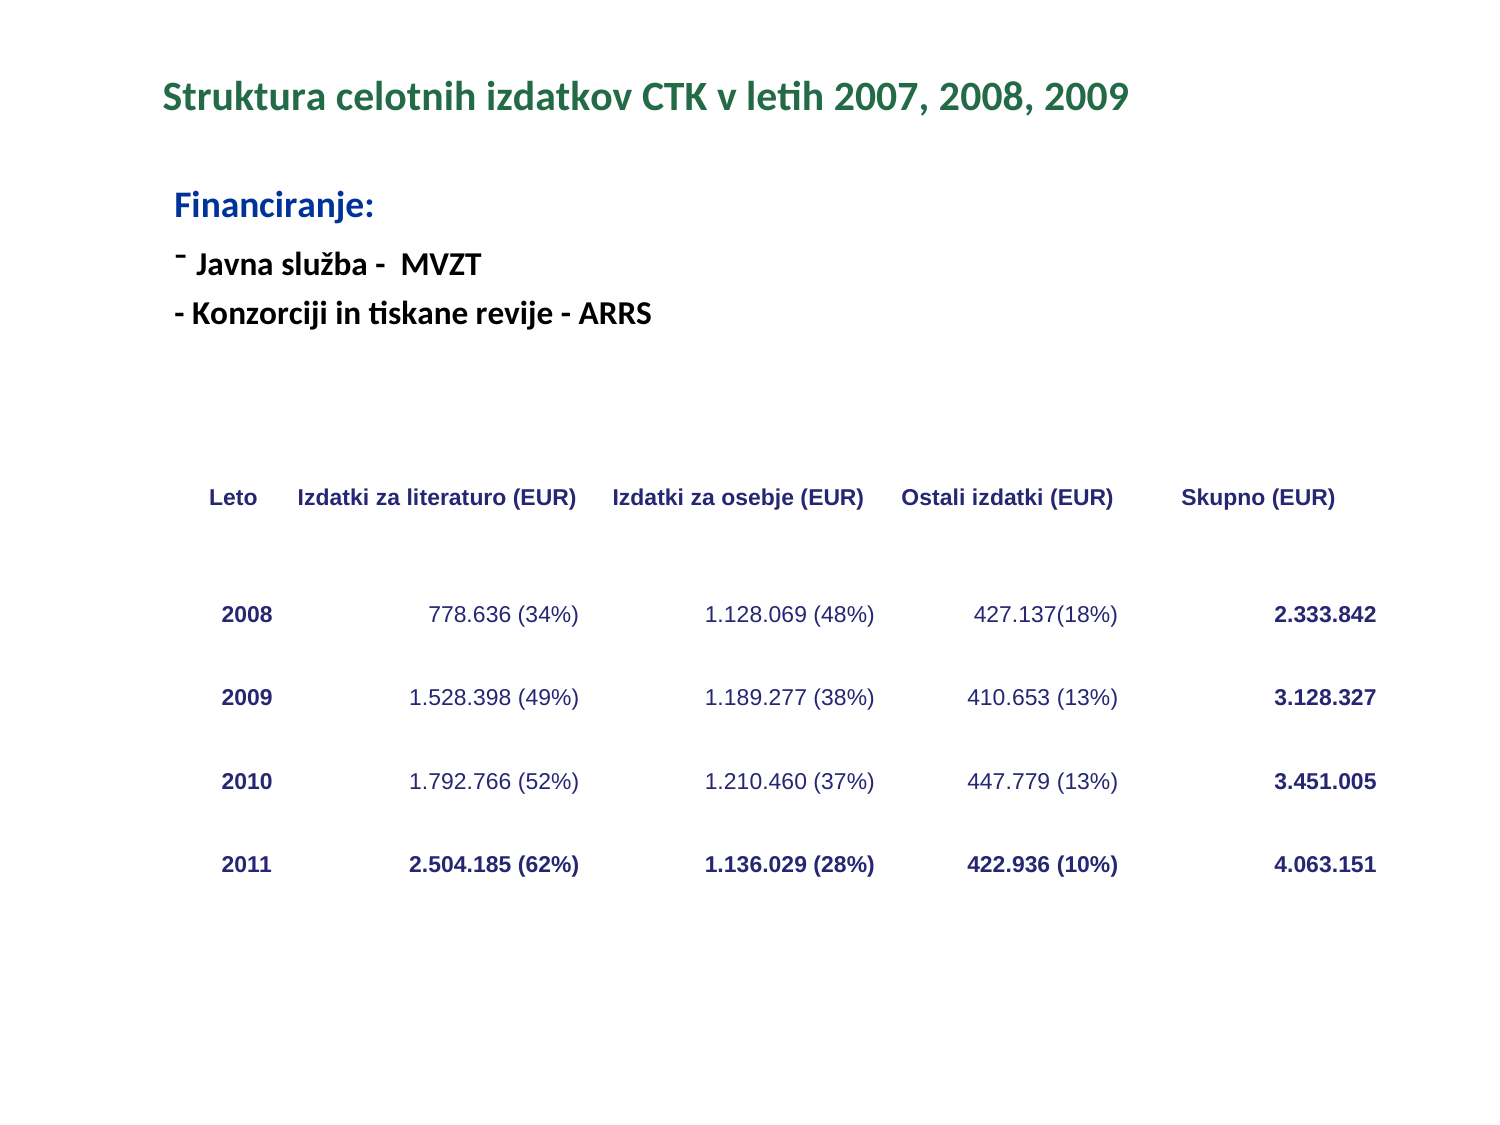

# Struktura celotnih izdatkov CTK v letih 2007, 2008, 2009
Financiranje:
 Javna služba - MVZT
- Konzorciji in tiskane revije - ARRS
| Leto | Izdatki za literaturo (EUR) | Izdatki za osebje (EUR) | Ostali izdatki (EUR) | Skupno (EUR) |
| --- | --- | --- | --- | --- |
| 2008 | 778.636 (34%) | 1.128.069 (48%) | 427.137(18%) | 2.333.842 |
| 2009 | 1.528.398 (49%) | 1.189.277 (38%) | 410.653 (13%) | 3.128.327 |
| 2010 | 1.792.766 (52%) | 1.210.460 (37%) | 447.779 (13%) | 3.451.005 |
| 2011 | 2.504.185 (62%) | 1.136.029 (28%) | 422.936 (10%) | 4.063.151 |